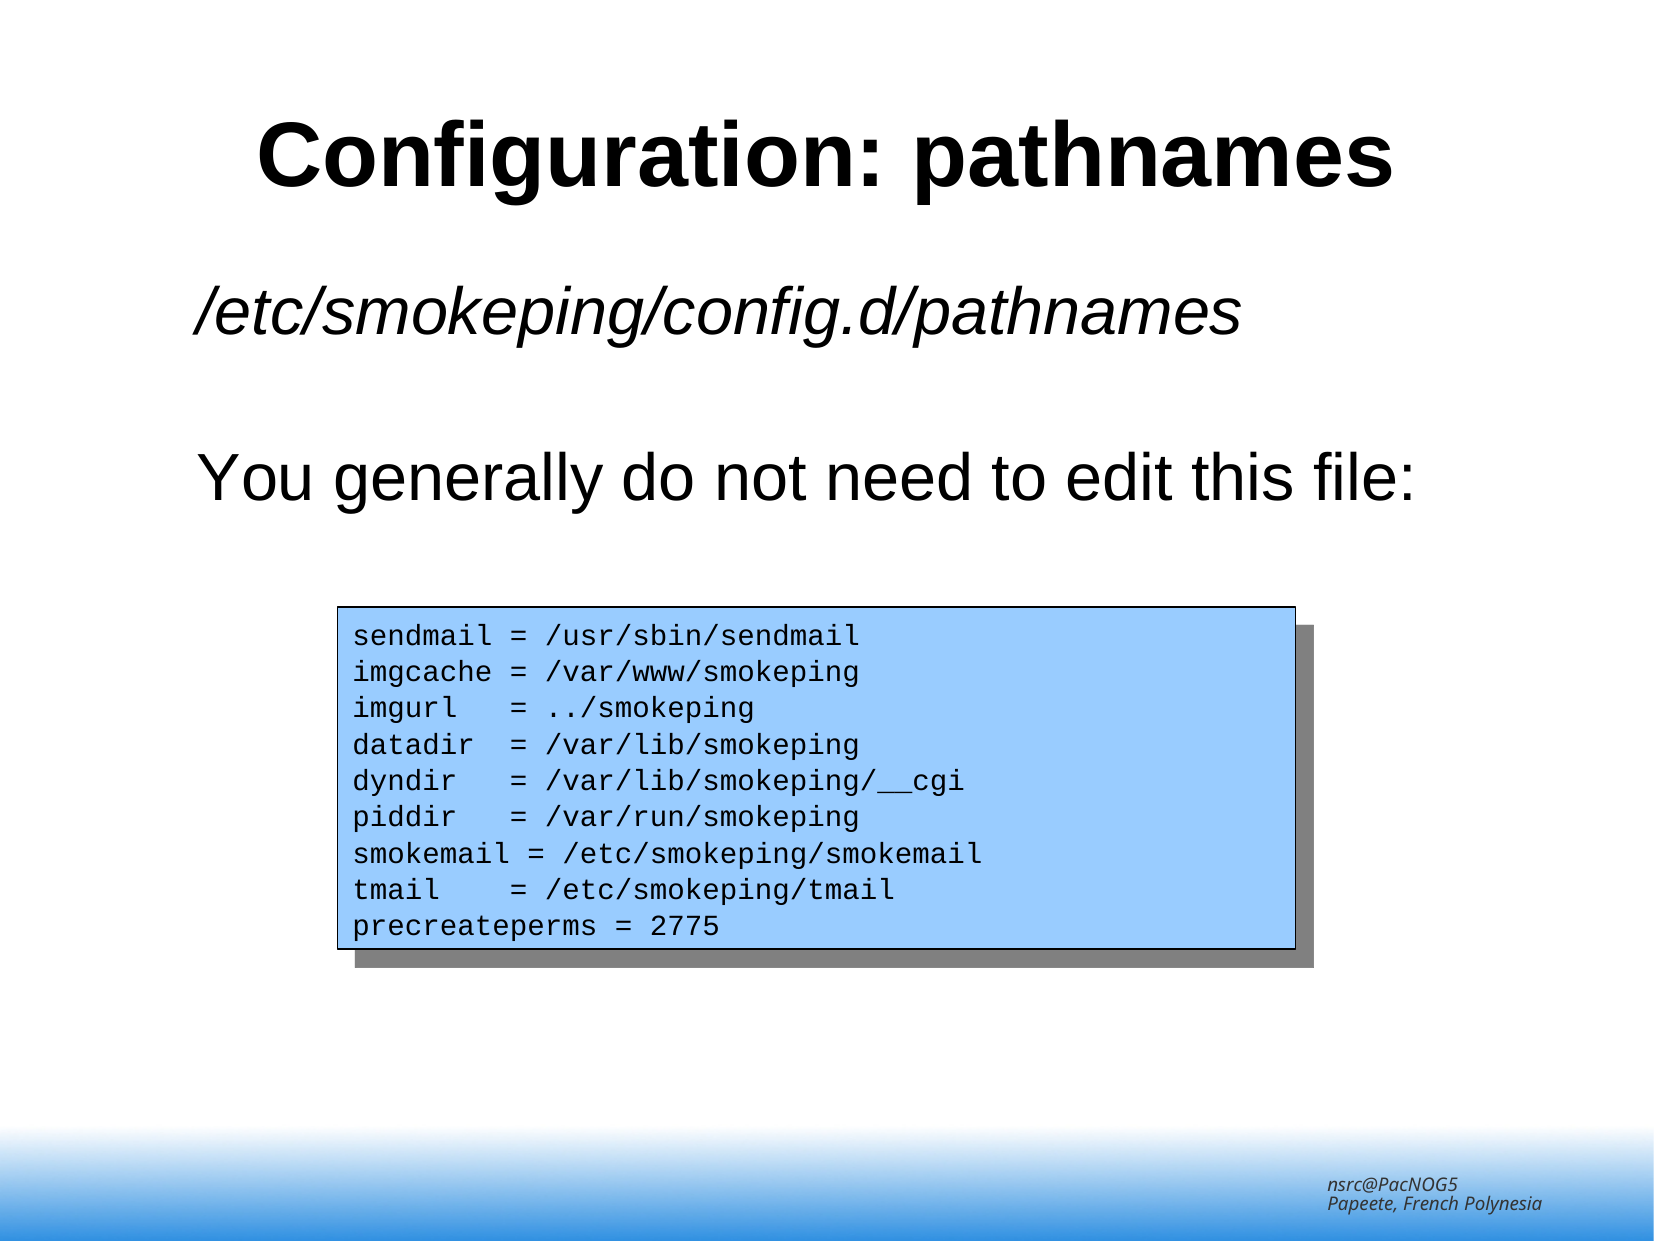

# Configuration: pathnames
/etc/smokeping/config.d/pathnames
You generally do not need to edit this file:
sendmail = /usr/sbin/sendmail
imgcache = /var/www/smokeping
imgurl = ../smokeping
datadir = /var/lib/smokeping
dyndir = /var/lib/smokeping/__cgi
piddir = /var/run/smokeping
smokemail = /etc/smokeping/smokemail
tmail = /etc/smokeping/tmail
precreateperms = 2775